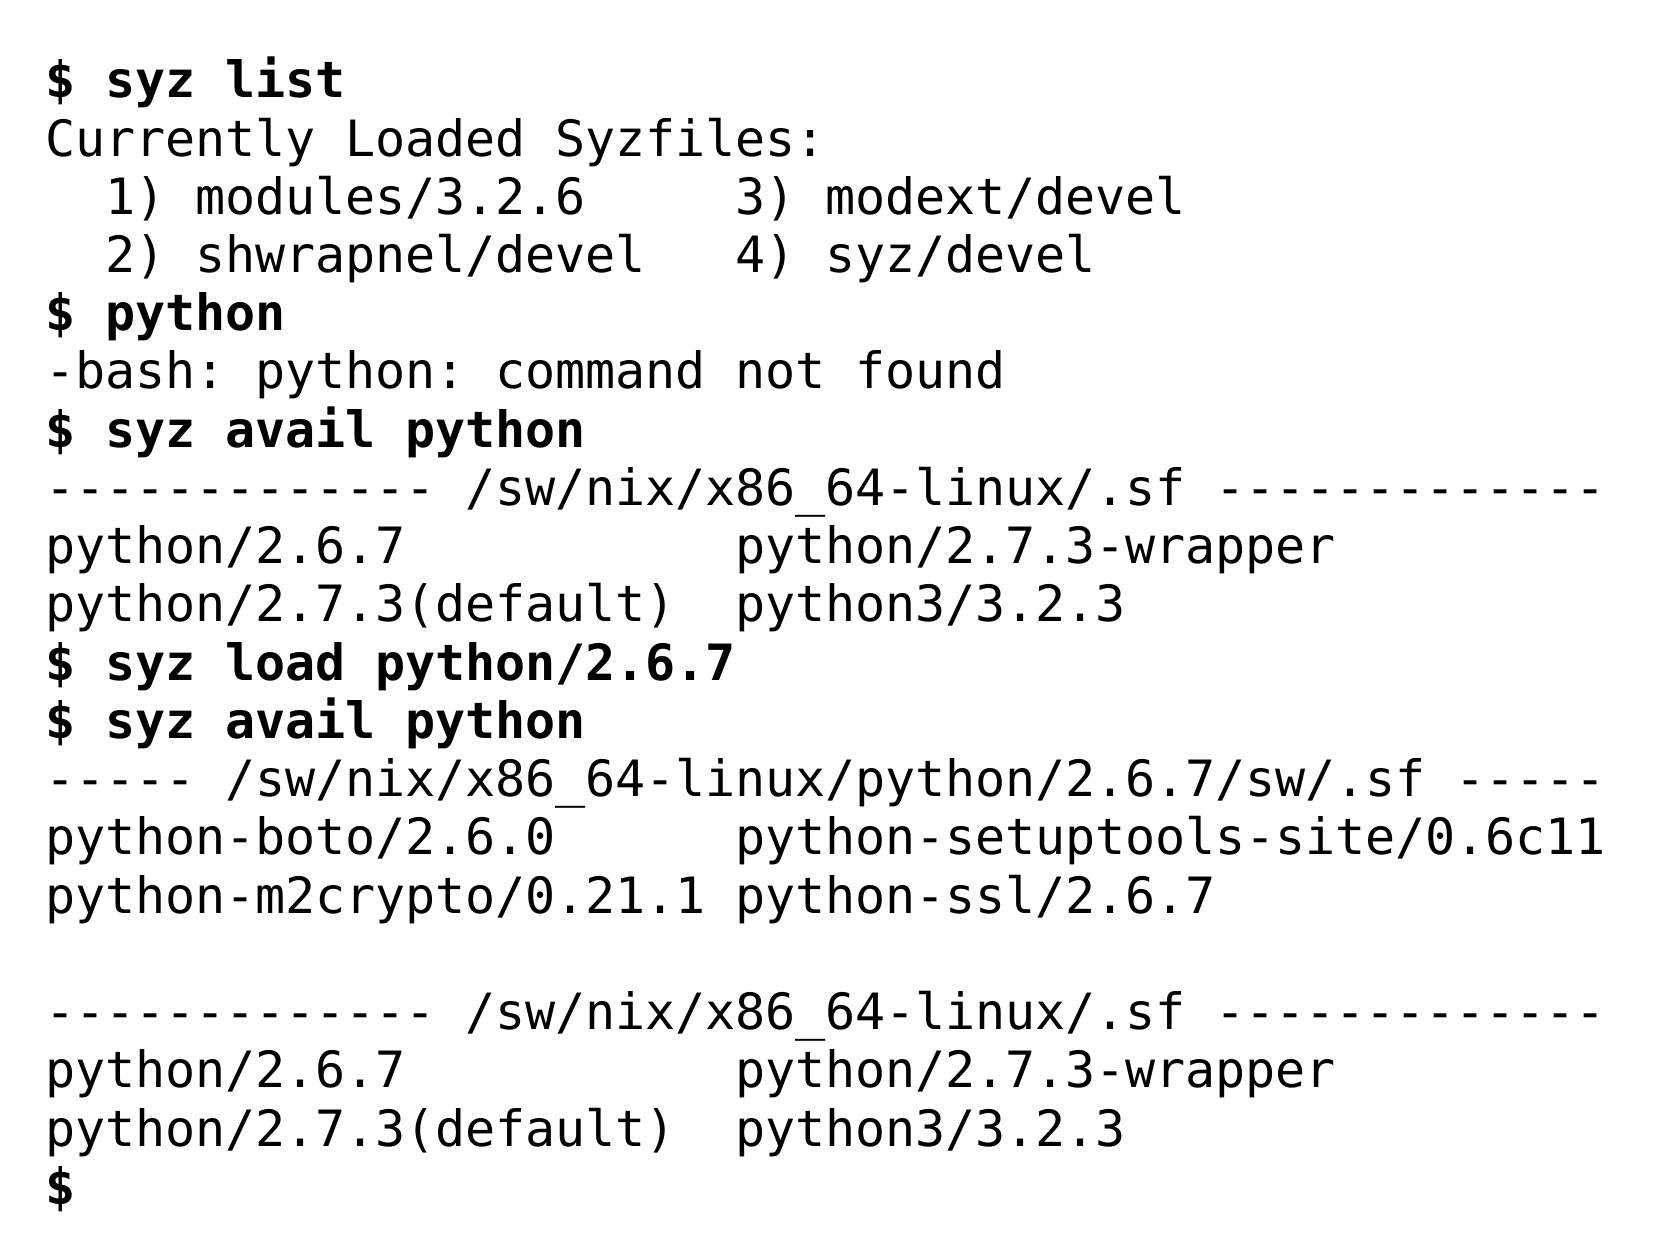

# syz avail python ----- /sw/nix/x86_64-linux/python/2.6.7/sw/.sf -----
python-boto/2.6.0 python-setuptools-site/0.6c11
python-m2crypto/0.21.1 python-ssl/2.6.7
------------- /sw/nix/x86_64-linux/.sf -------------
python/2.6.7 python/2.7.3-wrapper
python/2.7.3(default) python3/3.2.3
$
$ syz list
Currently Loaded Syzfiles:
 1) modules/3.2.6 3) modext/devel
 2) shwrapnel/devel 4) syz/devel
$
 python
-bash: python: command not found
$
 syz avail python
------------- /sw/nix/x86_64-linux/.sf -------------
python/2.6.7 python/2.7.3-wrapper
python/2.7.3(default) python3/3.2.3
$
 syz load python/2.6.7
$